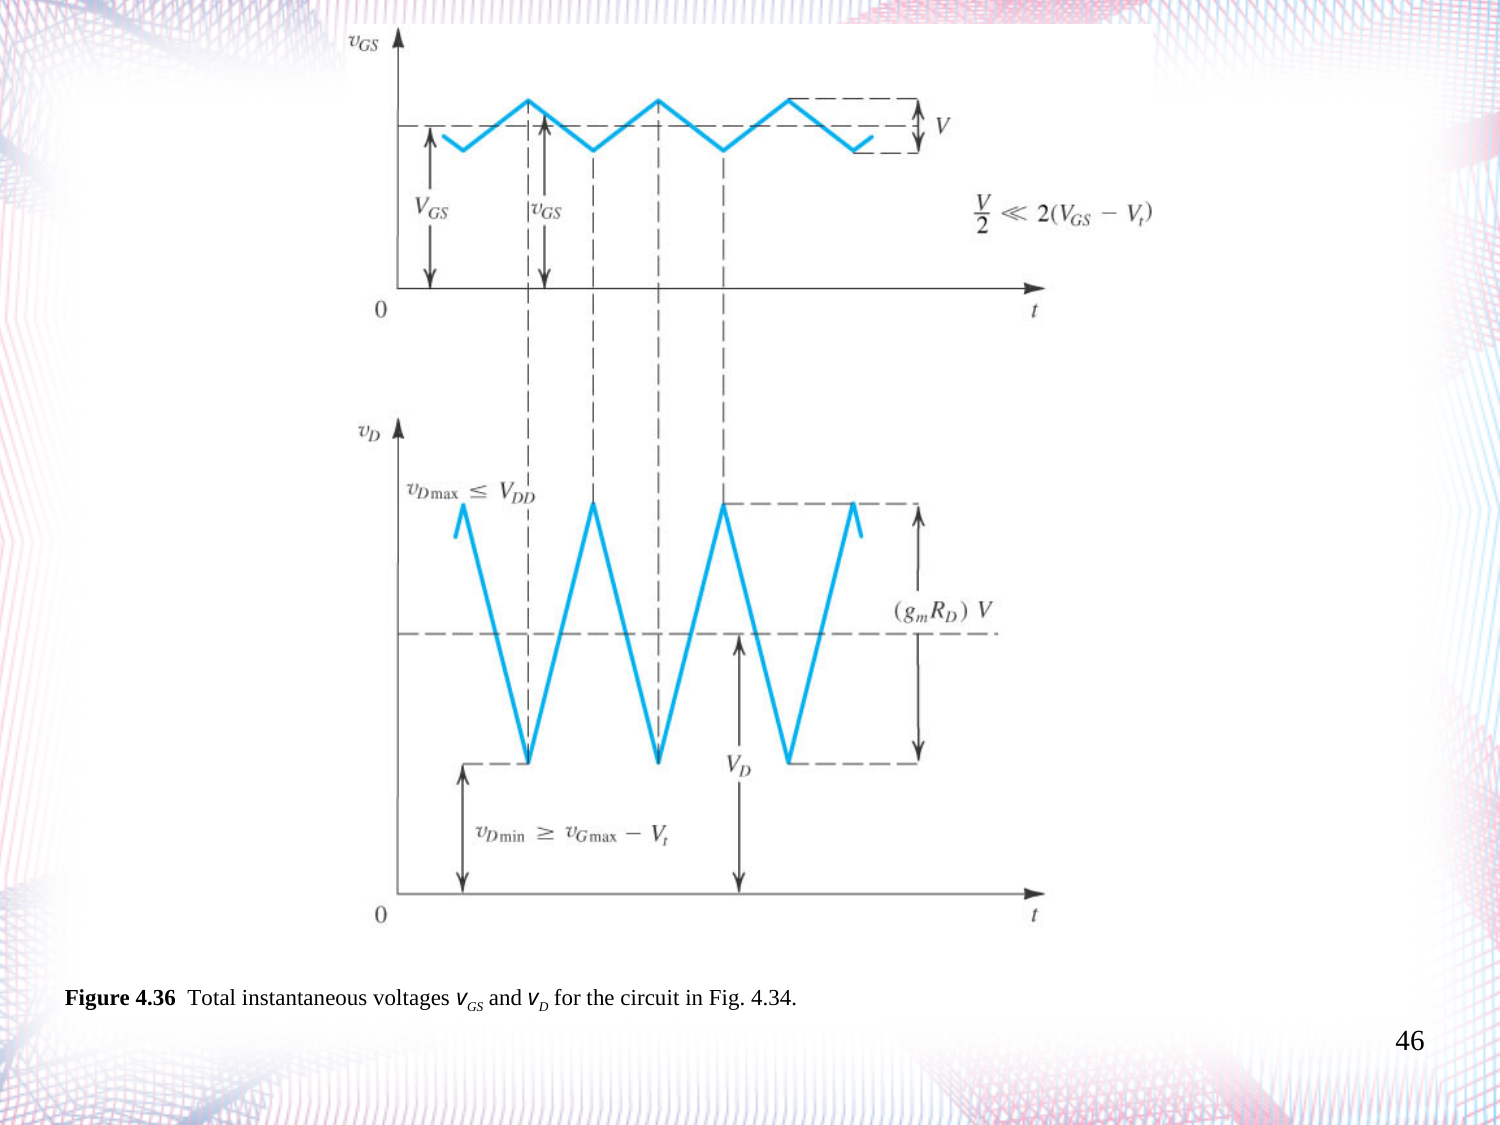

Figure 4.36 Total instantaneous voltages vGS and vD for the circuit in Fig. 4.34.
46